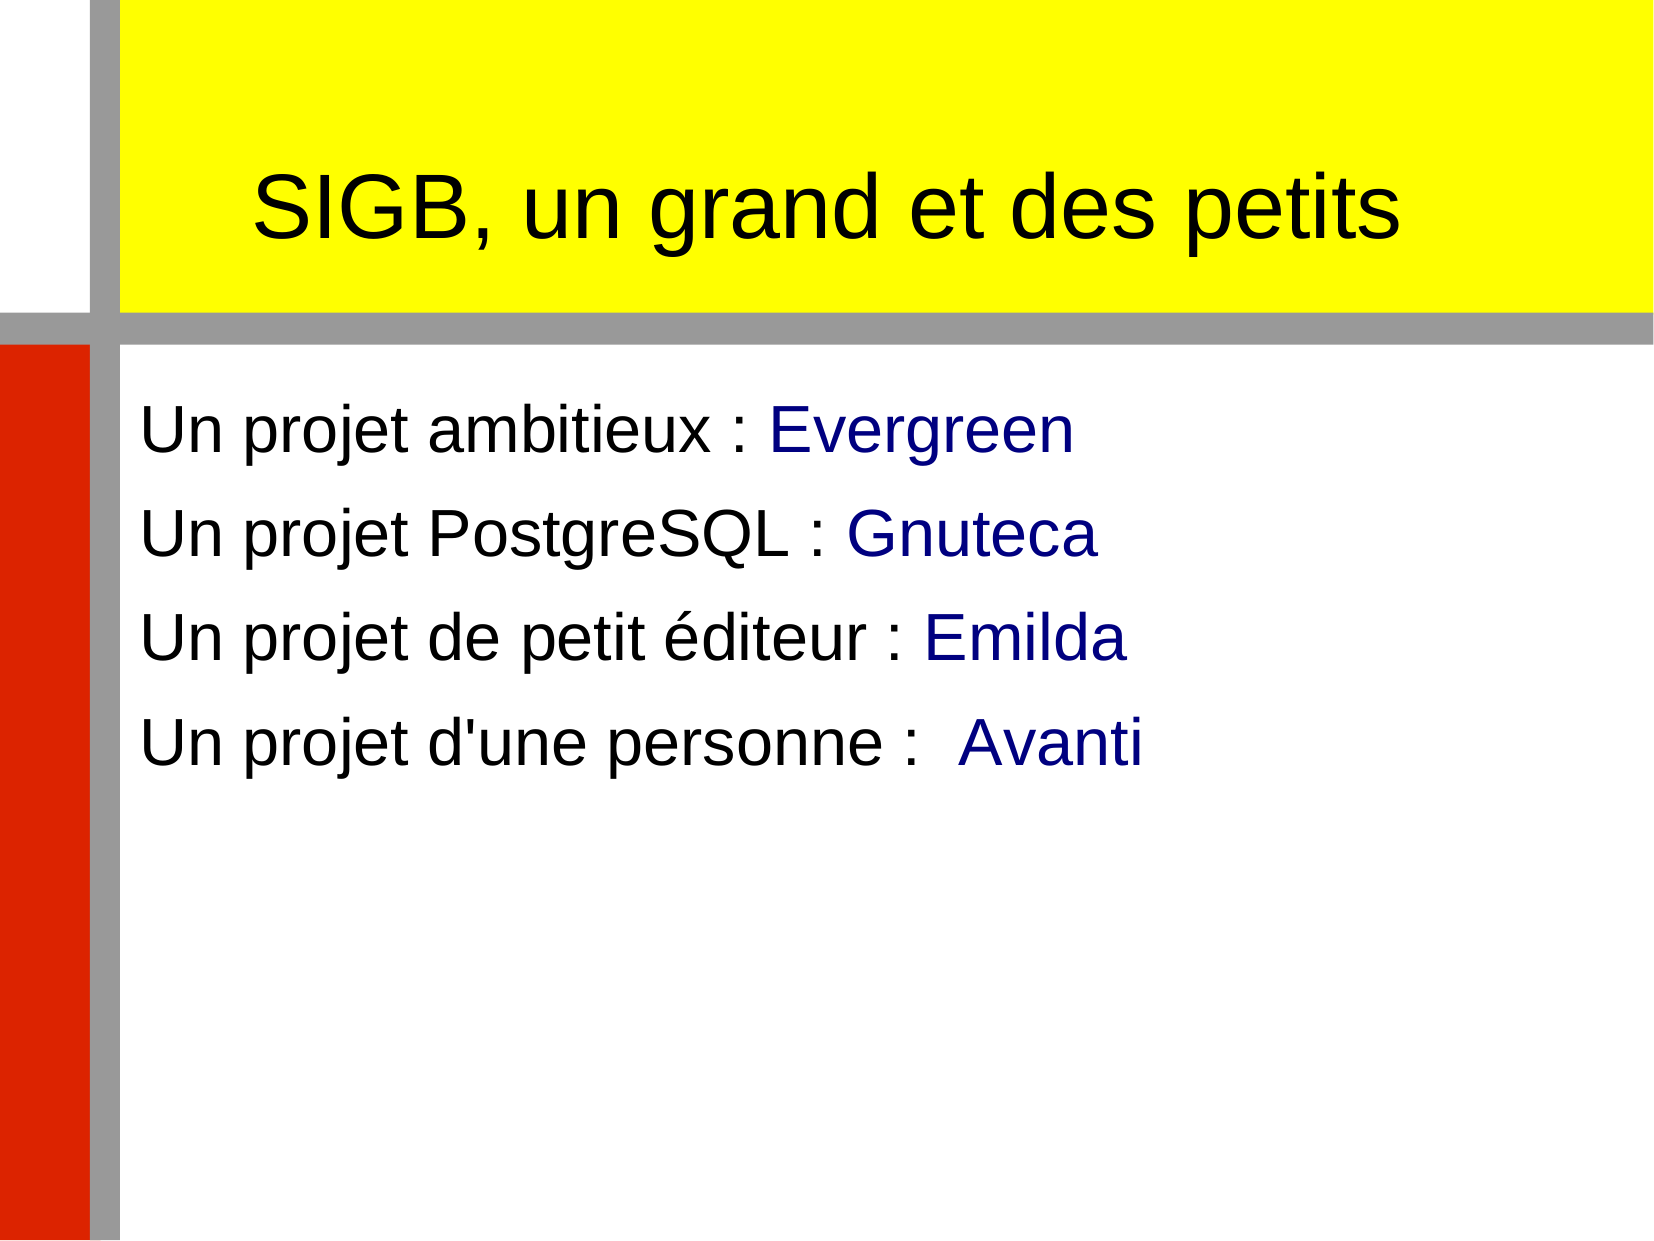

# SIGB, un grand et des petits
Un projet ambitieux : Evergreen
Un projet PostgreSQL : Gnuteca
Un projet de petit éditeur : Emilda
Un projet d'une personne : Avanti